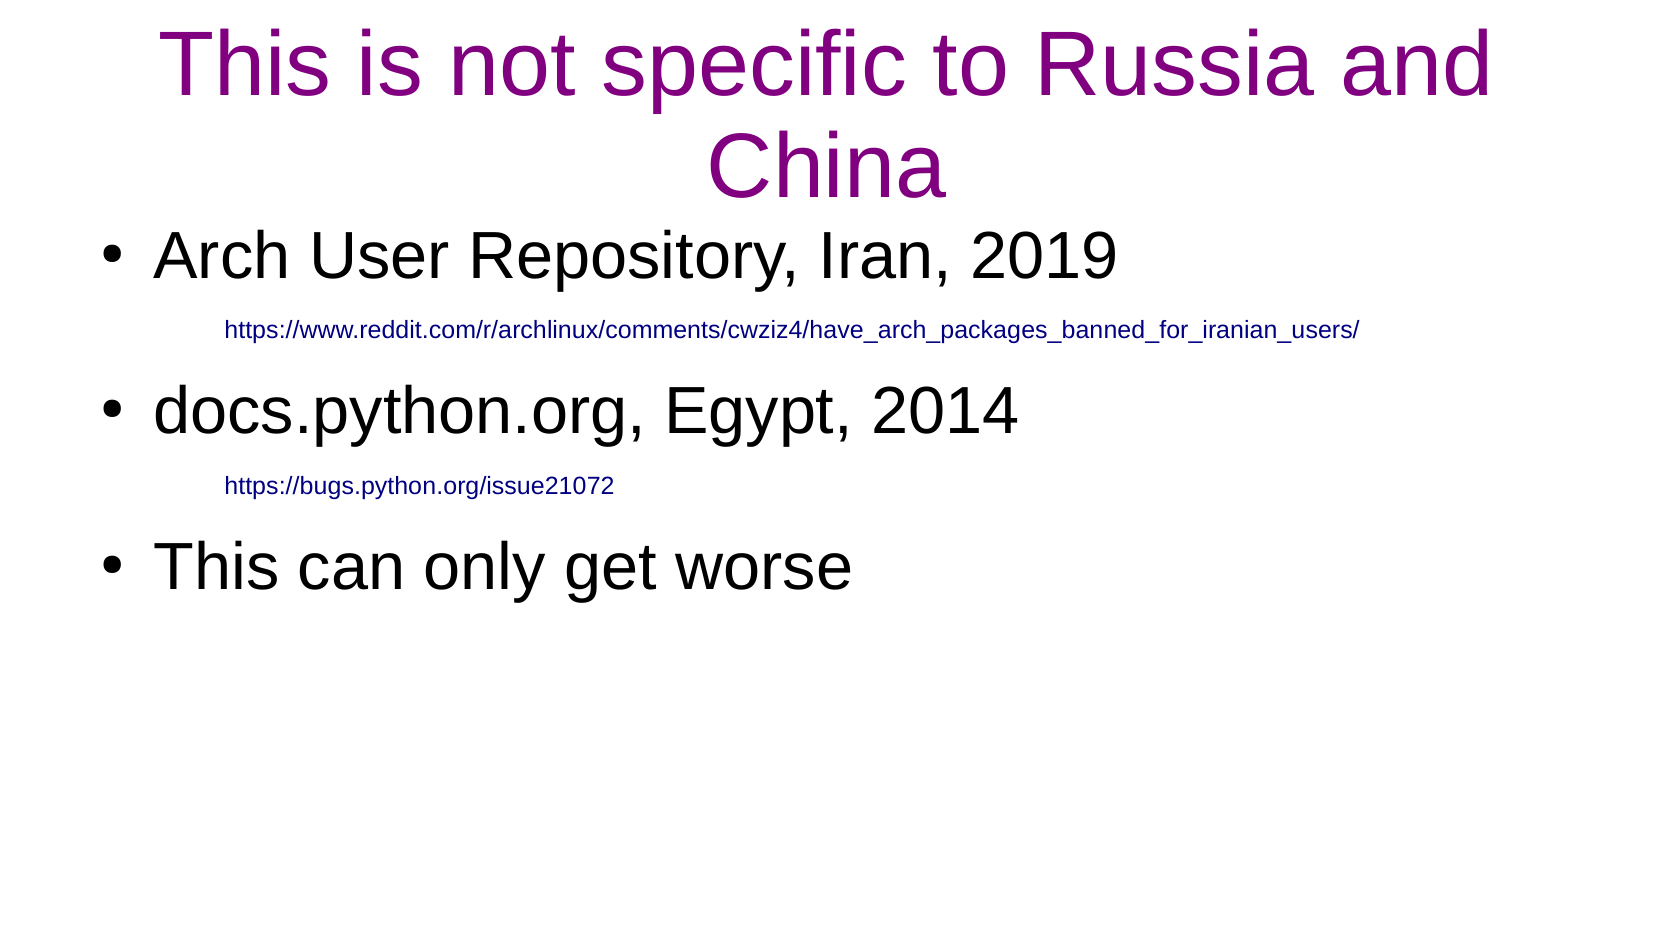

# This is not specific to Russia and China
Arch User Repository, Iran, 2019
https://www.reddit.com/r/archlinux/comments/cwziz4/have_arch_packages_banned_for_iranian_users/
docs.python.org, Egypt, 2014
https://bugs.python.org/issue21072
This can only get worse